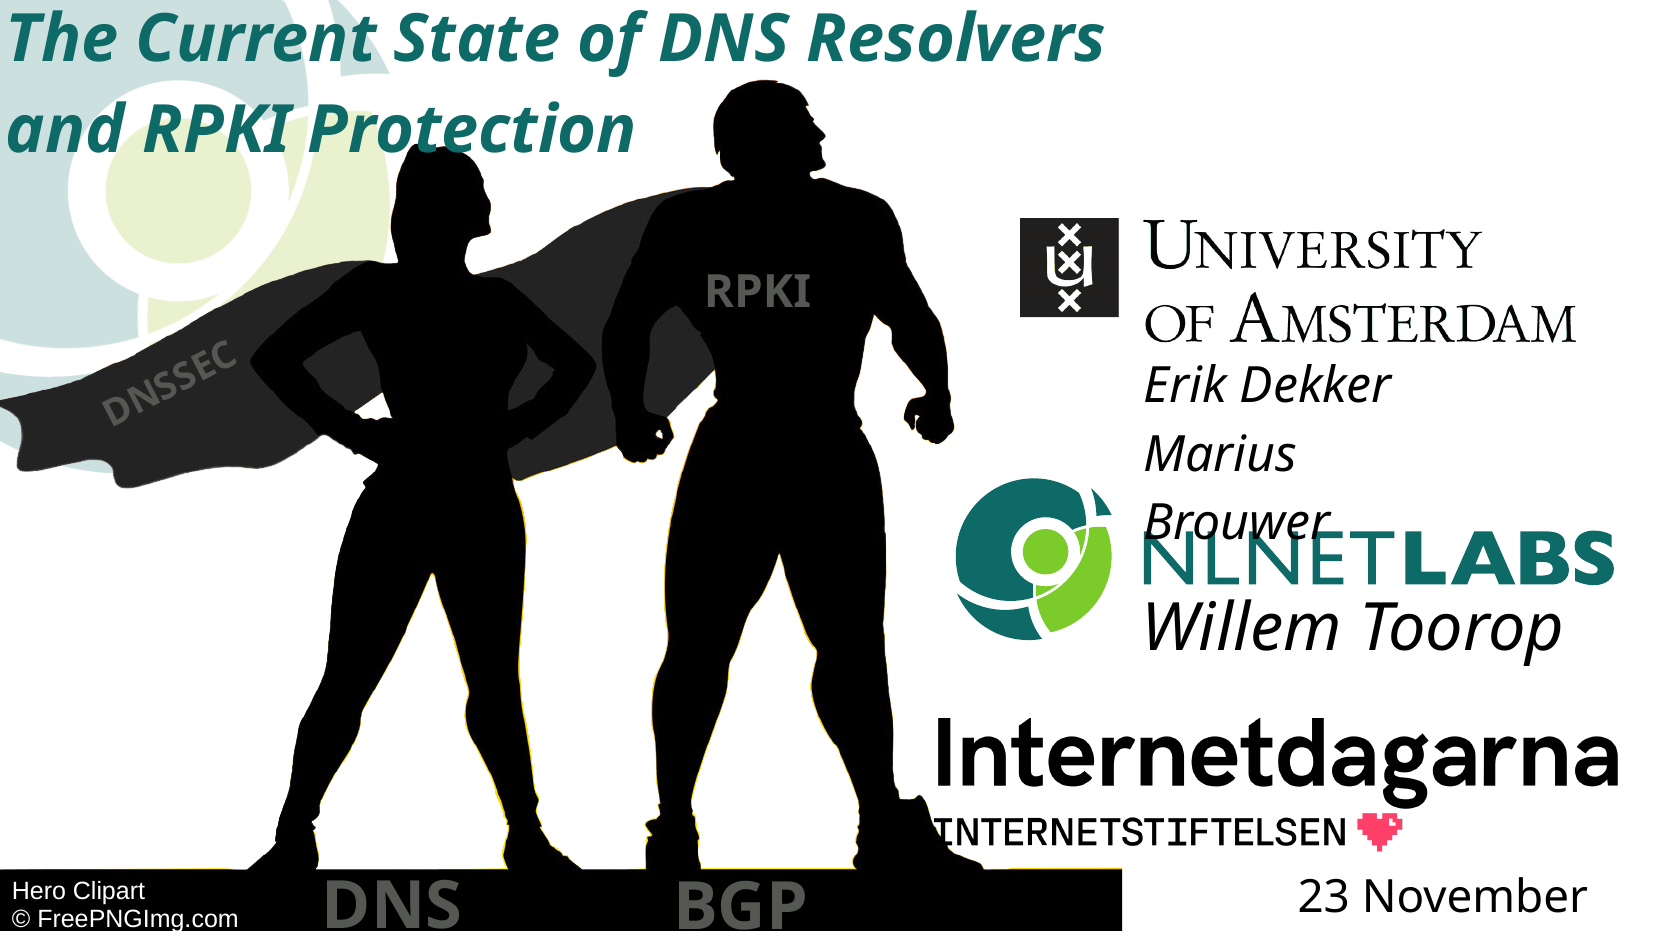

The Current State of DNS Resolvers
and RPKI Protection
RPKI
Erik Dekker
Marius Brouwer
DNSSEC
Willem Toorop
DNS
BGP
23 November 2020
Hero Clipart
© FreePNGImg.com